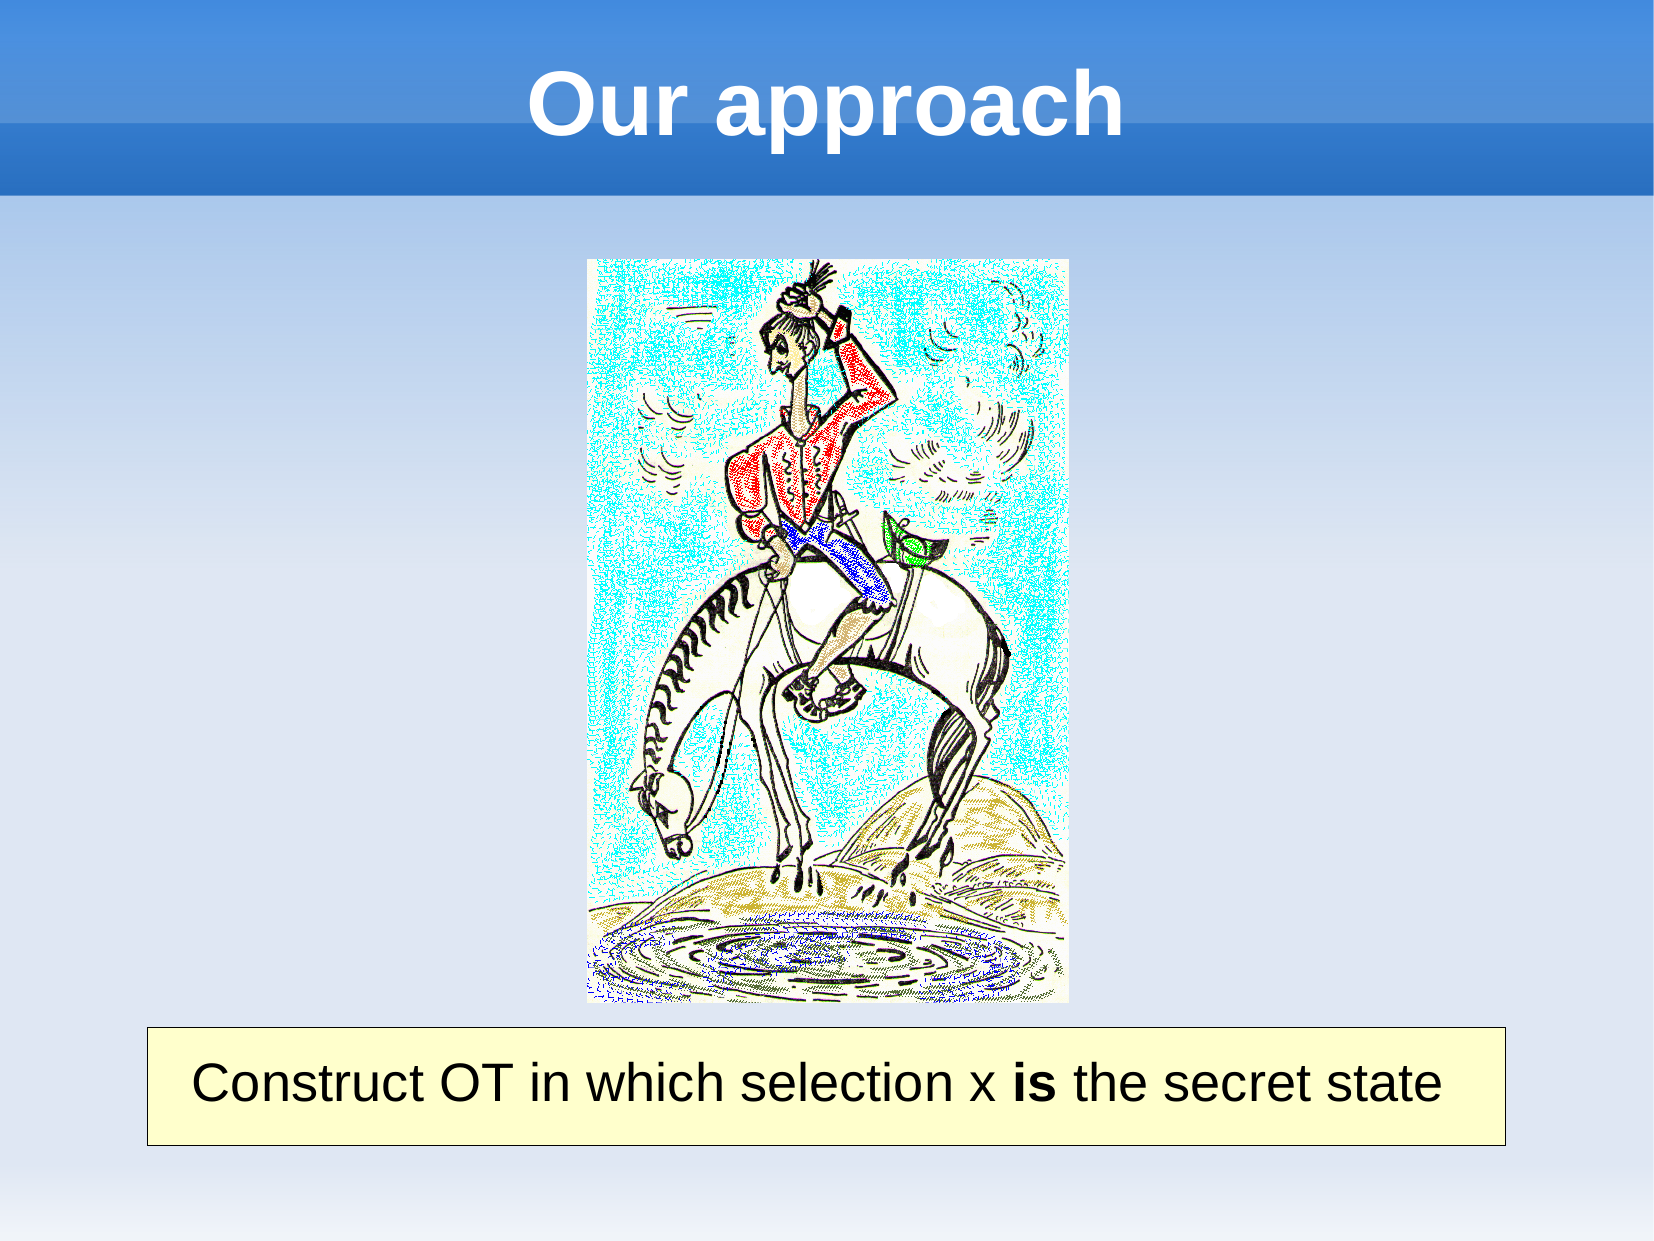

# Our approach
Construct OT in which selection x is the secret state